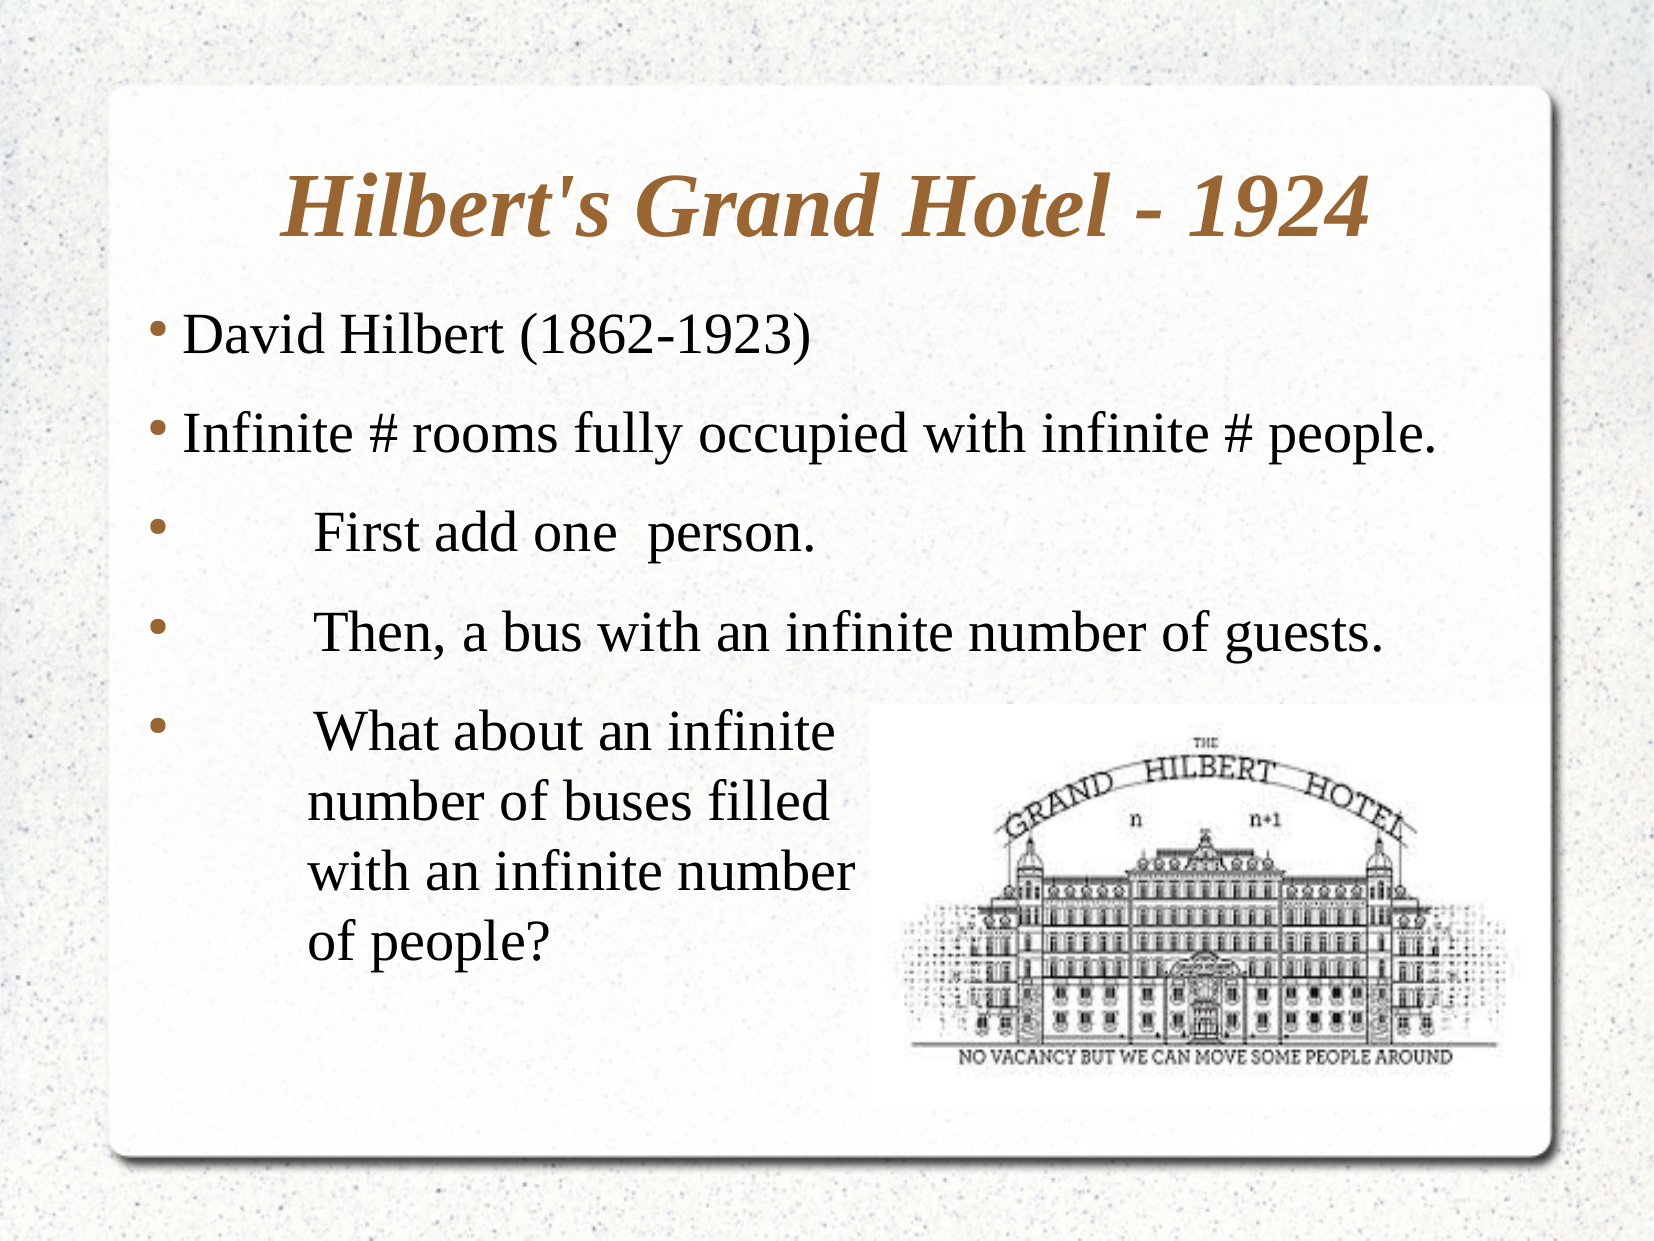

# Hilbert's Grand Hotel - 1924
 David Hilbert (1862-1923)
 Infinite # rooms fully occupied with infinite # people.
 First add one person.
 Then, a bus with an infinite number of guests.
 What about an infinite
 number of buses filled
 with an infinite number
 of people?